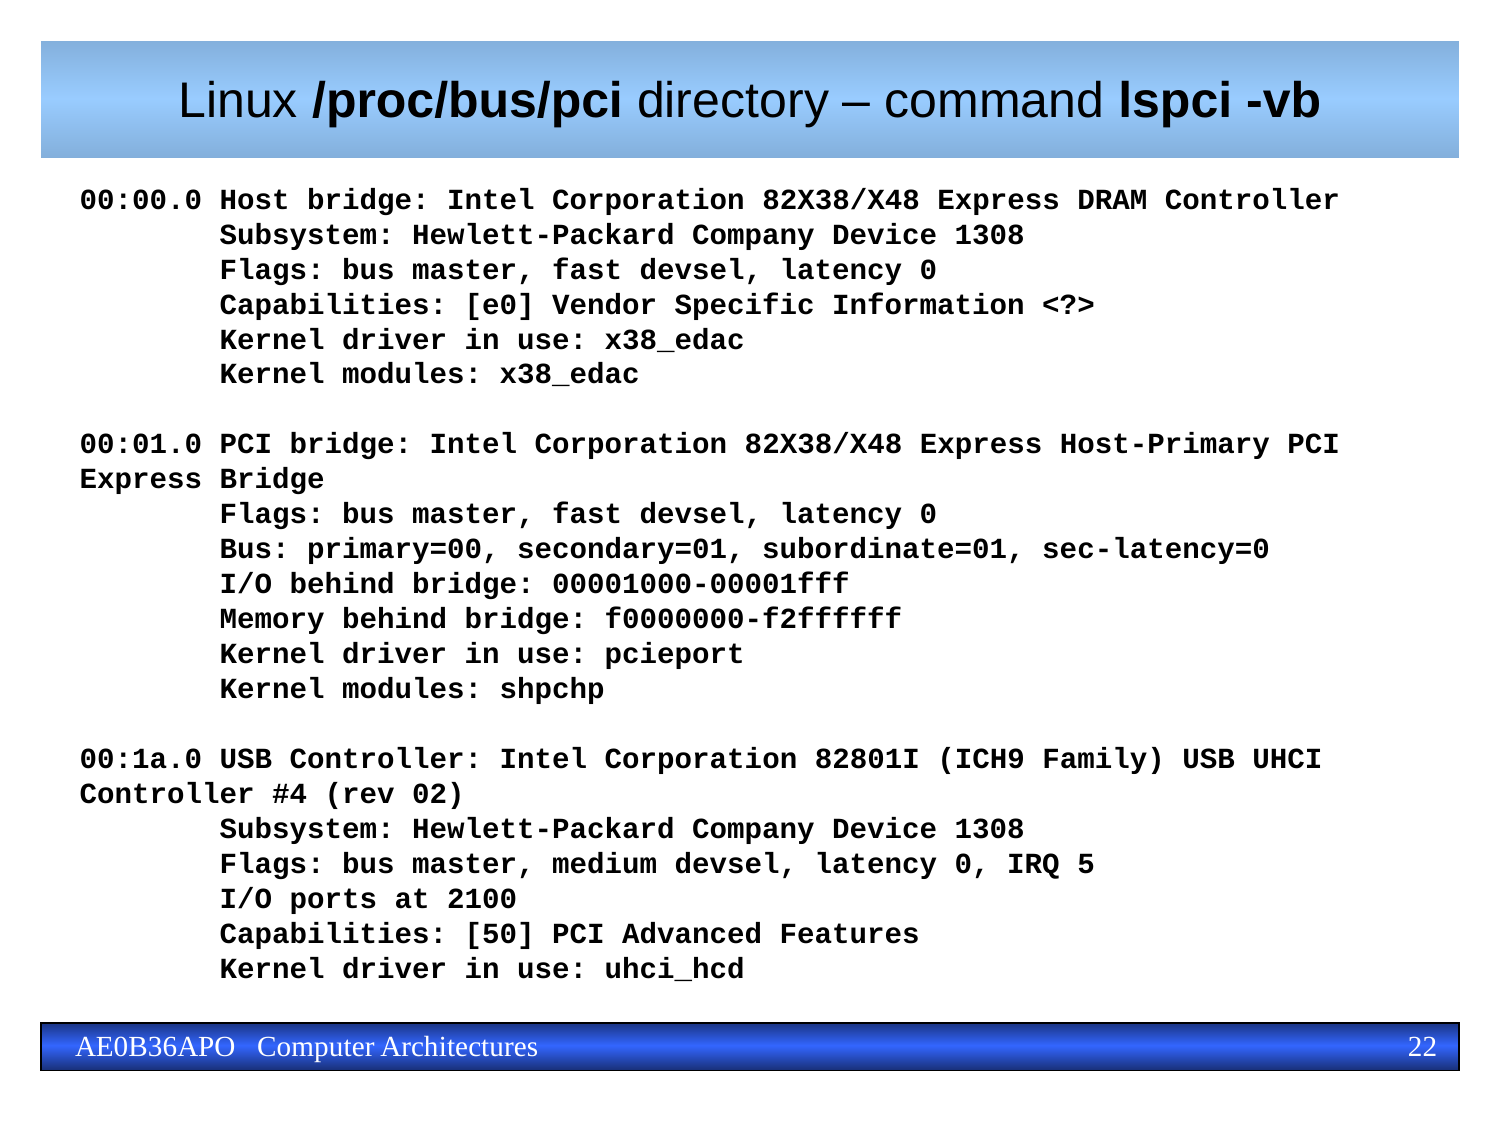

# Linux /proc/bus/pci directory – command lspci -vb
00:00.0 Host bridge: Intel Corporation 82X38/X48 Express DRAM Controller
 Subsystem: Hewlett-Packard Company Device 1308
 Flags: bus master, fast devsel, latency 0
 Capabilities: [e0] Vendor Specific Information <?>
 Kernel driver in use: x38_edac
 Kernel modules: x38_edac
00:01.0 PCI bridge: Intel Corporation 82X38/X48 Express Host-Primary PCI Express Bridge
 Flags: bus master, fast devsel, latency 0
 Bus: primary=00, secondary=01, subordinate=01, sec-latency=0
 I/O behind bridge: 00001000-00001fff
 Memory behind bridge: f0000000-f2ffffff
 Kernel driver in use: pcieport
 Kernel modules: shpchp
00:1a.0 USB Controller: Intel Corporation 82801I (ICH9 Family) USB UHCI Controller #4 (rev 02)
 Subsystem: Hewlett-Packard Company Device 1308
 Flags: bus master, medium devsel, latency 0, IRQ 5
 I/O ports at 2100
 Capabilities: [50] PCI Advanced Features
 Kernel driver in use: uhci_hcd
AE0B36APO Computer Architectures
22